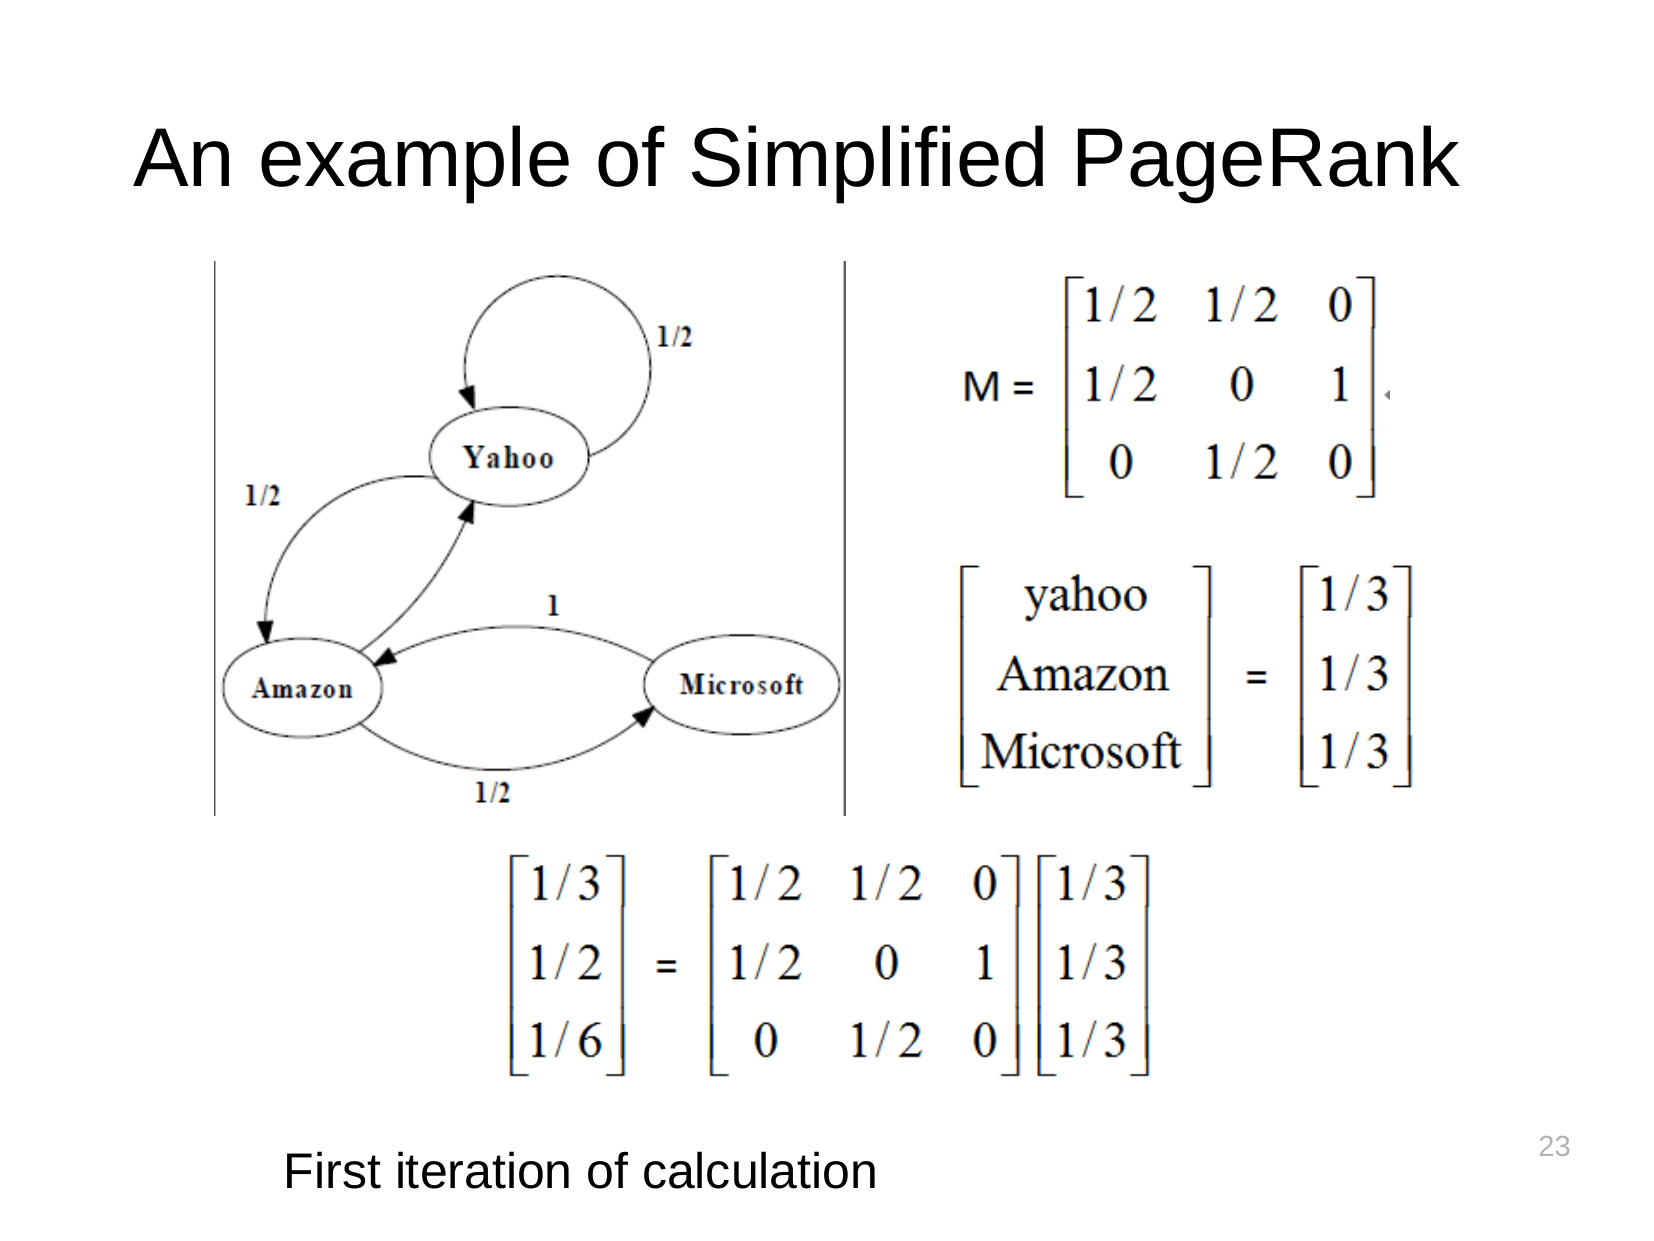

# An example of Simplified PageRank
23
First iteration of calculation